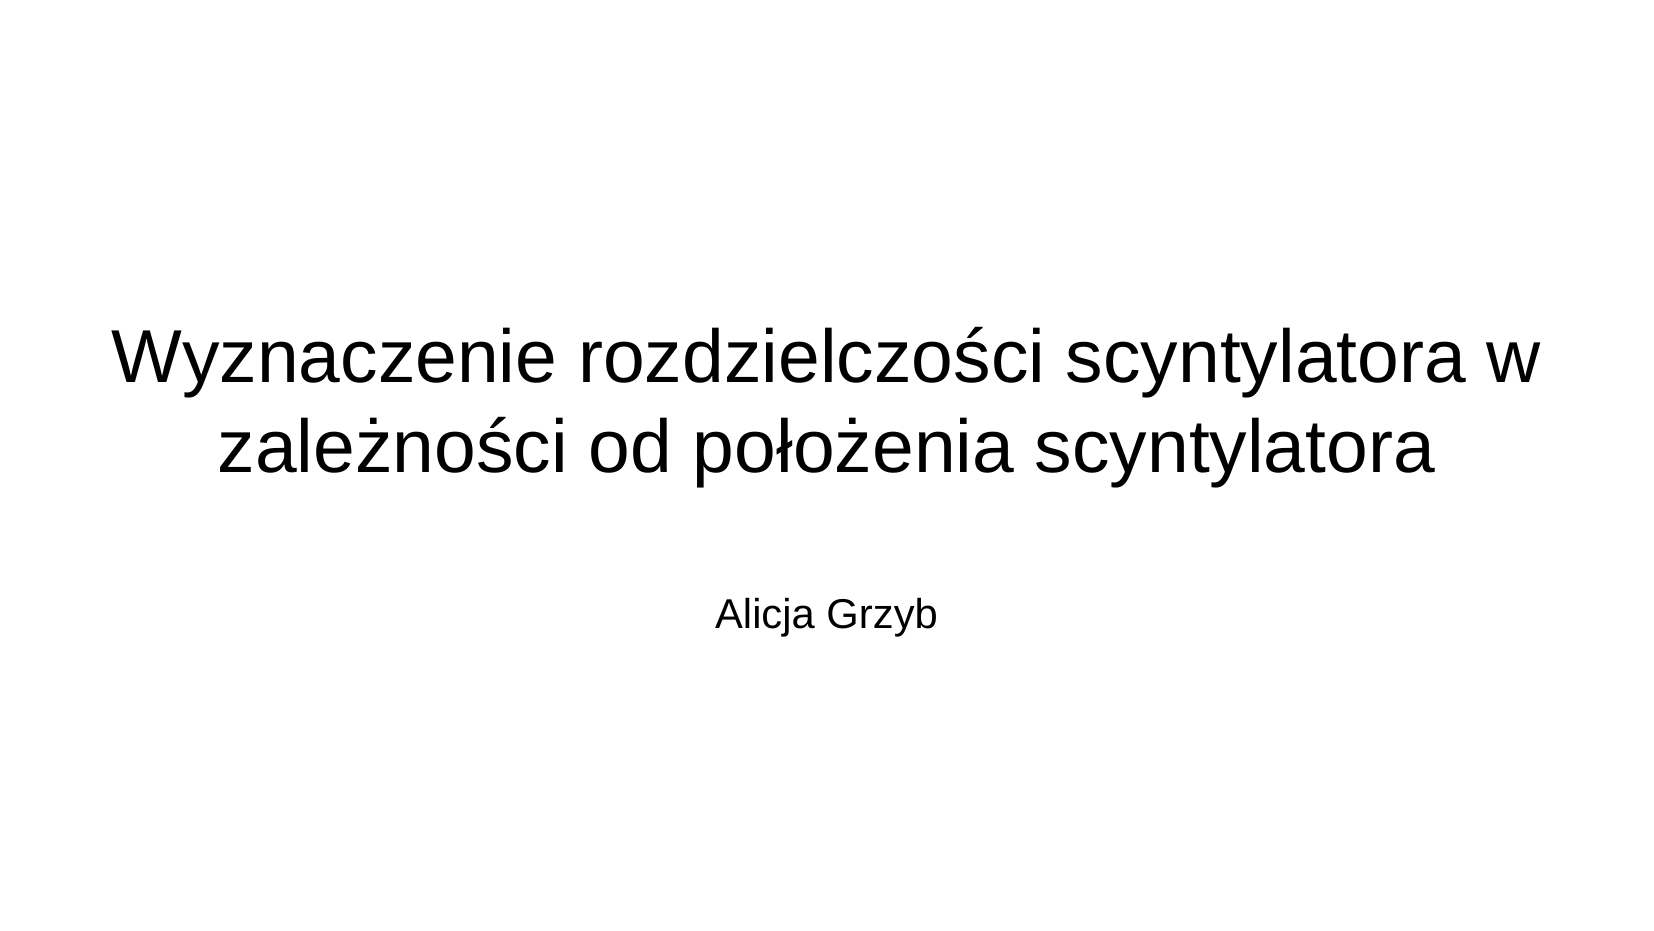

# Wyznaczenie rozdzielczości scyntylatora w zależności od położenia scyntylatora Alicja Grzyb